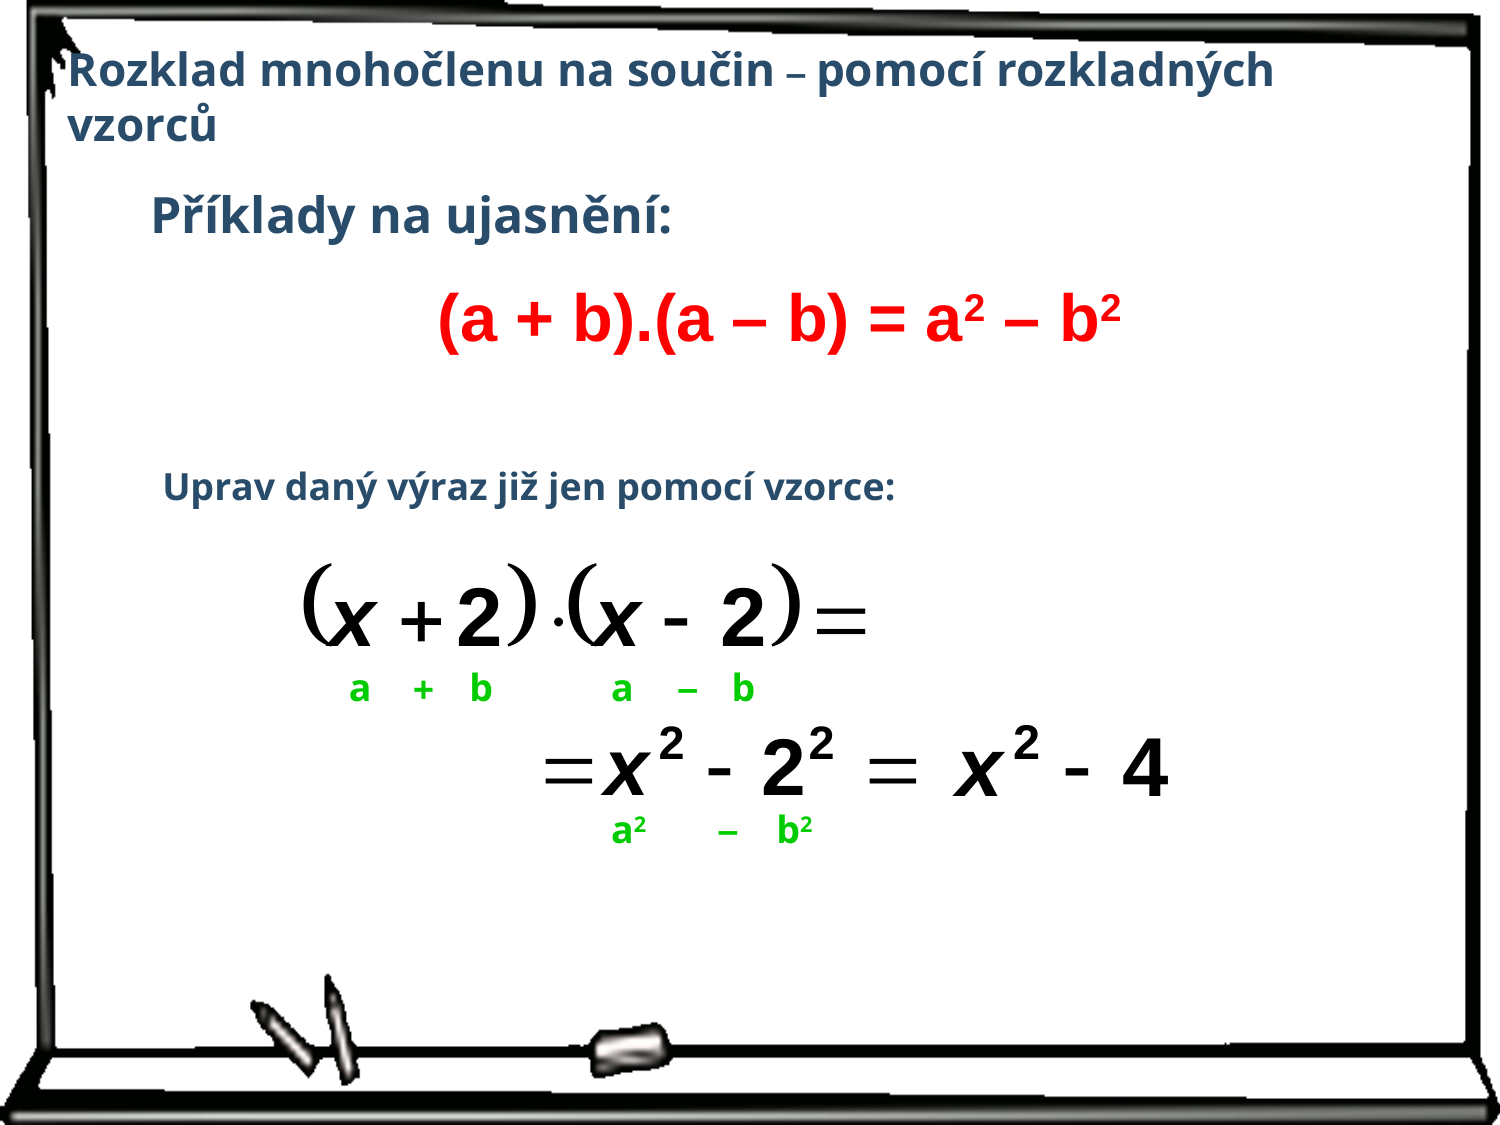

Rozklad mnohočlenu na součin – pomocí rozkladných vzorců
Příklady na ujasnění:
 (a + b).(a – b) = a2 – b2
Uprav daný výraz již jen pomocí vzorce:
a
b
a
–
b
+
a2
–
b2